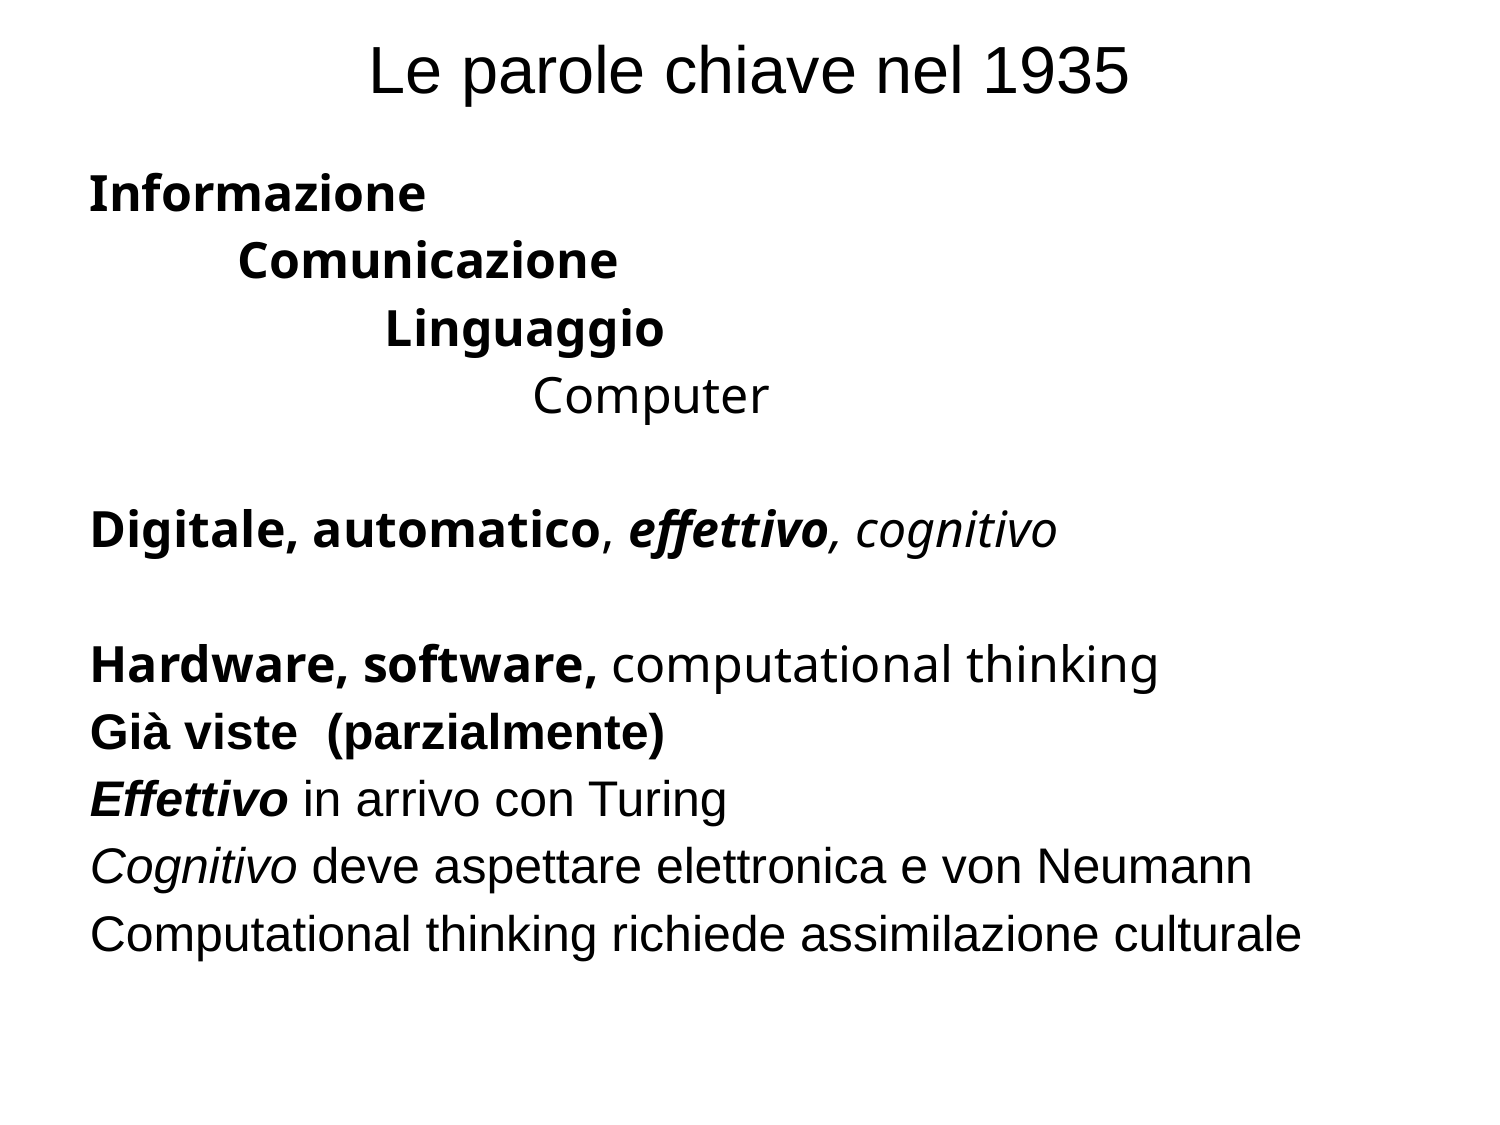

# Le parole chiave nel 1935
Informazione
		Comunicazione
				Linguaggio
						Computer
Digitale, automatico, effettivo, cognitivo
Hardware, software, computational thinking
Già viste (parzialmente)
Effettivo in arrivo con Turing
Cognitivo deve aspettare elettronica e von Neumann
Computational thinking richiede assimilazione culturale